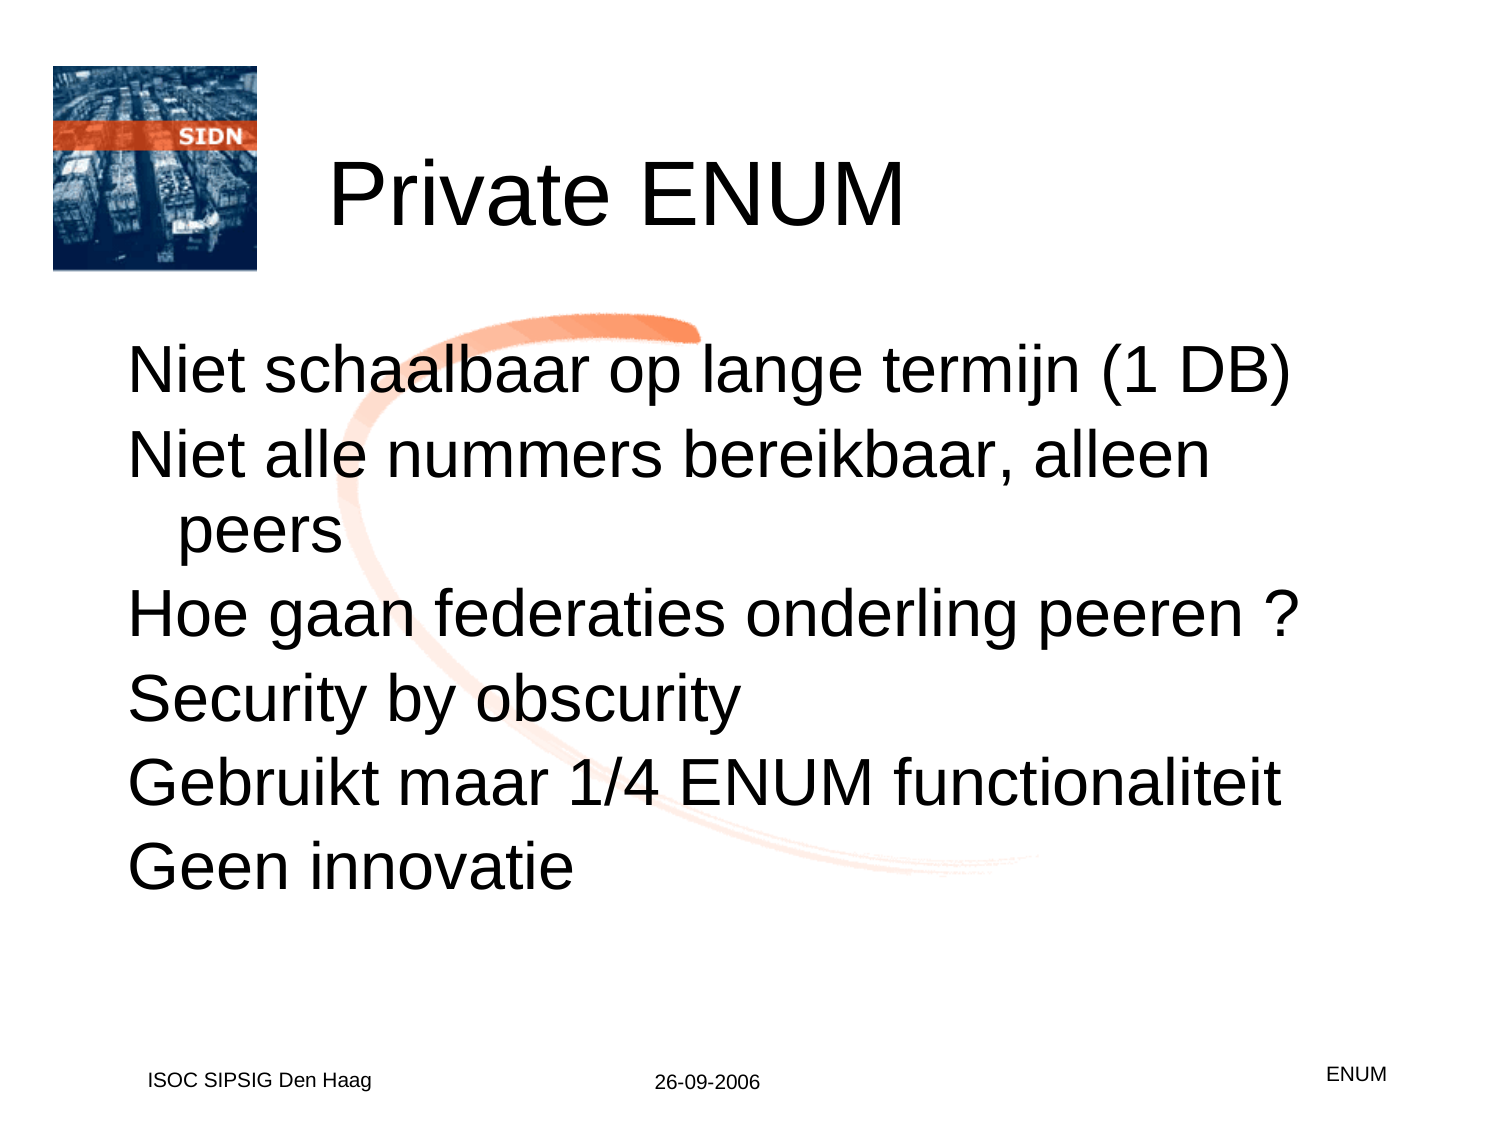

# Private ENUM
Niet schaalbaar op lange termijn (1 DB)
Niet alle nummers bereikbaar, alleen peers
Hoe gaan federaties onderling peeren ?
Security by obscurity
Gebruikt maar 1/4 ENUM functionaliteit
Geen innovatie